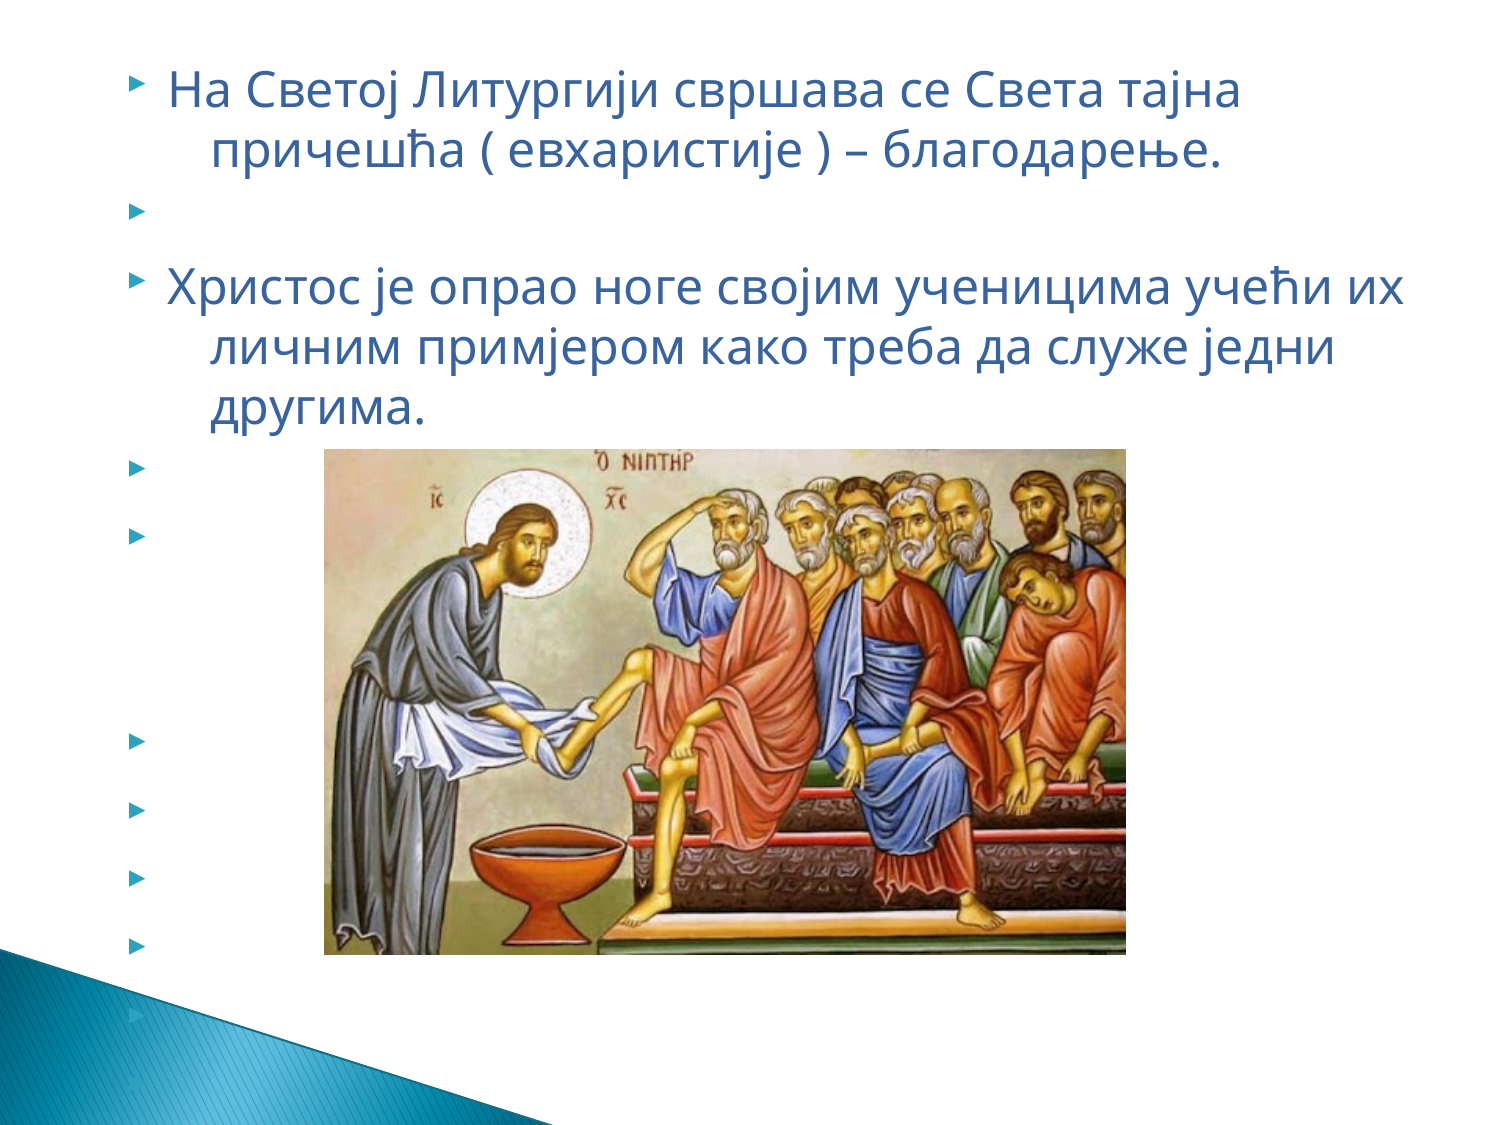

# На Светој Литургији свршава се Света тајна причешћа ( евхаристије ) – благодарење.
Христос је опрао ноге својим ученицима учећи их личним примјером како треба да служе једни другима.